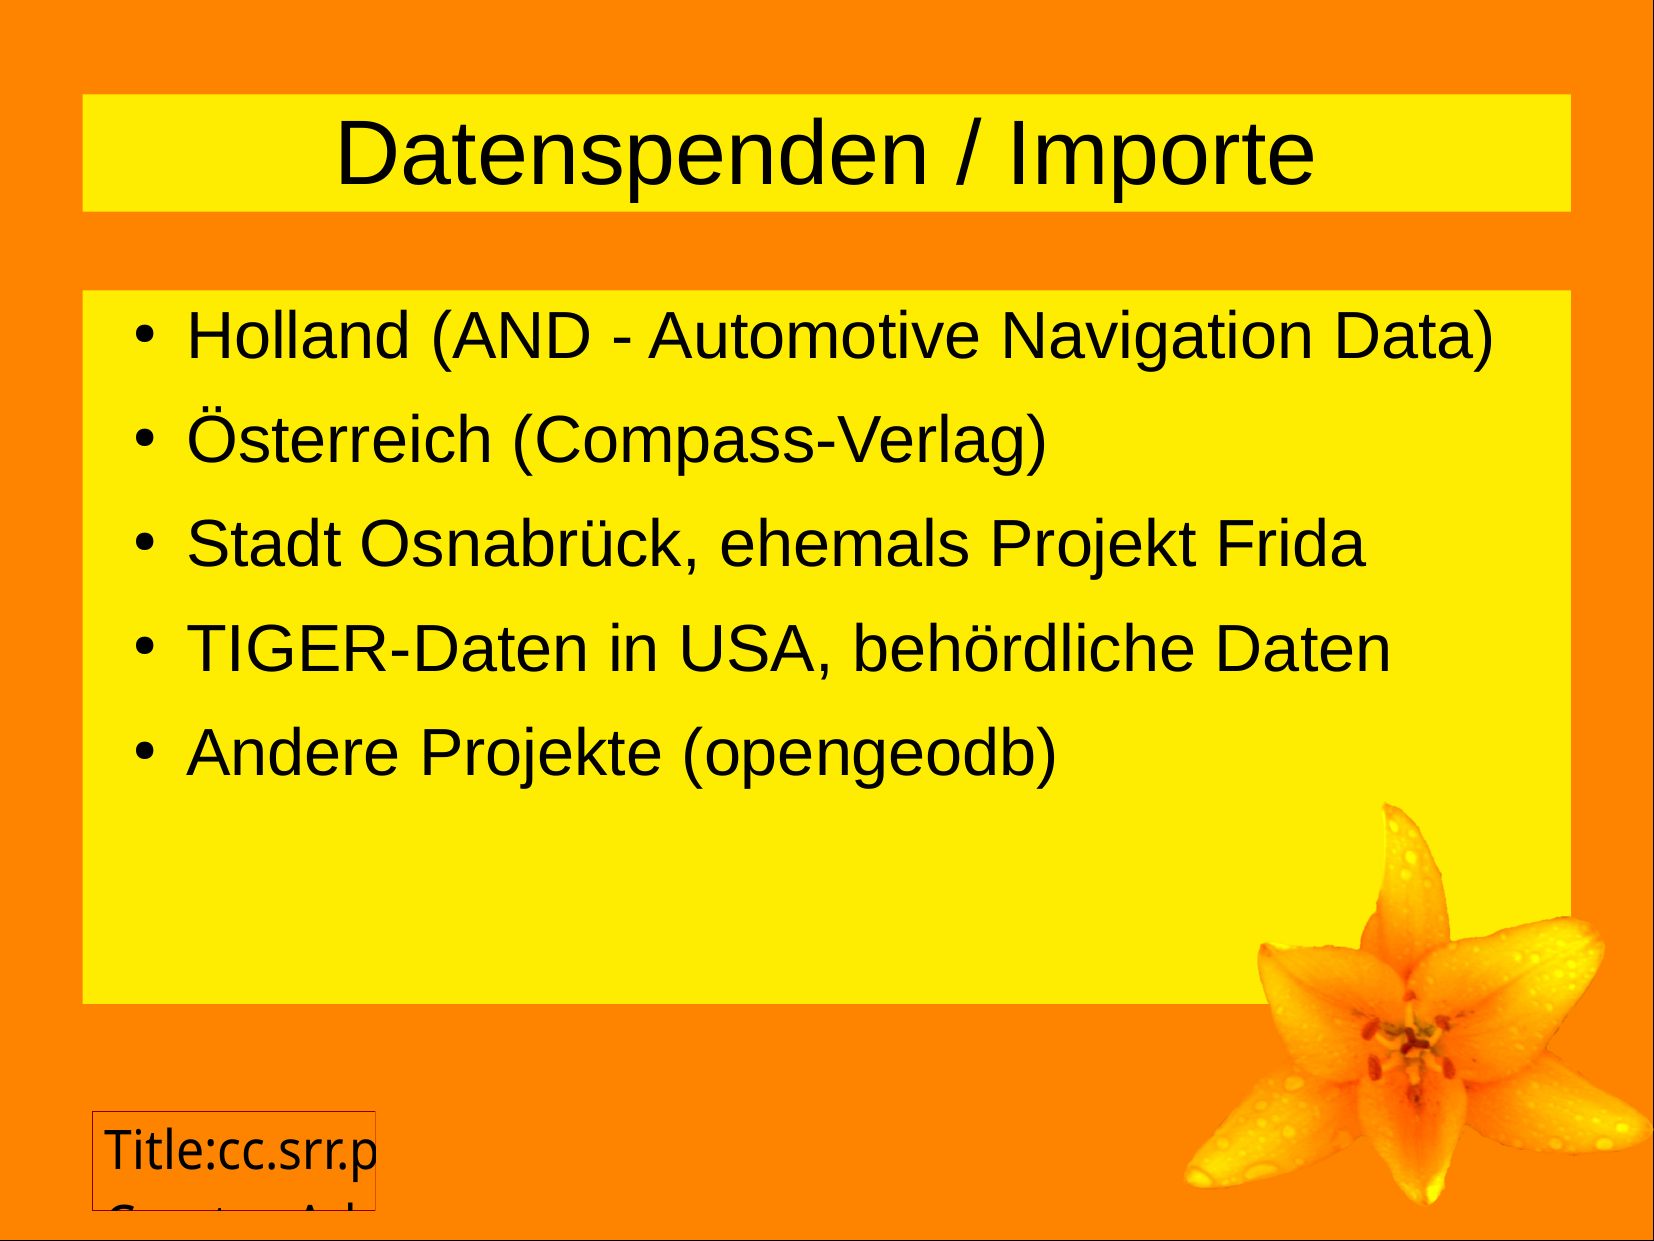

Datenspenden / Importe
Holland (AND - Automotive Navigation Data)
Österreich (Compass-Verlag)
Stadt Osnabrück, ehemals Projekt Frida
TIGER-Daten in USA, behördliche Daten
Andere Projekte (opengeodb)